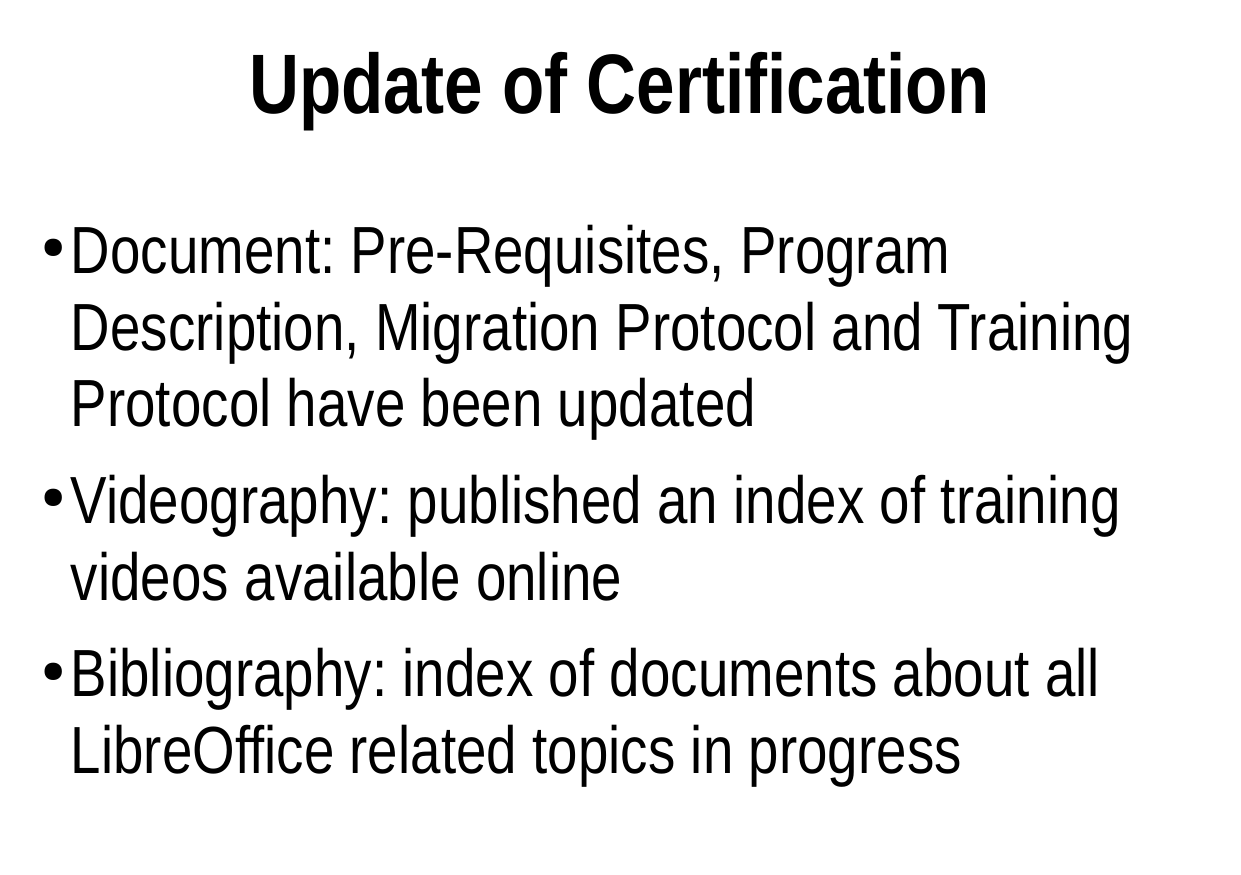

# Update of Certification
Document: Pre-Requisites, Program Description, Migration Protocol and Training Protocol have been updated
Videography: published an index of training videos available online
Bibliography: index of documents about all LibreOffice related topics in progress